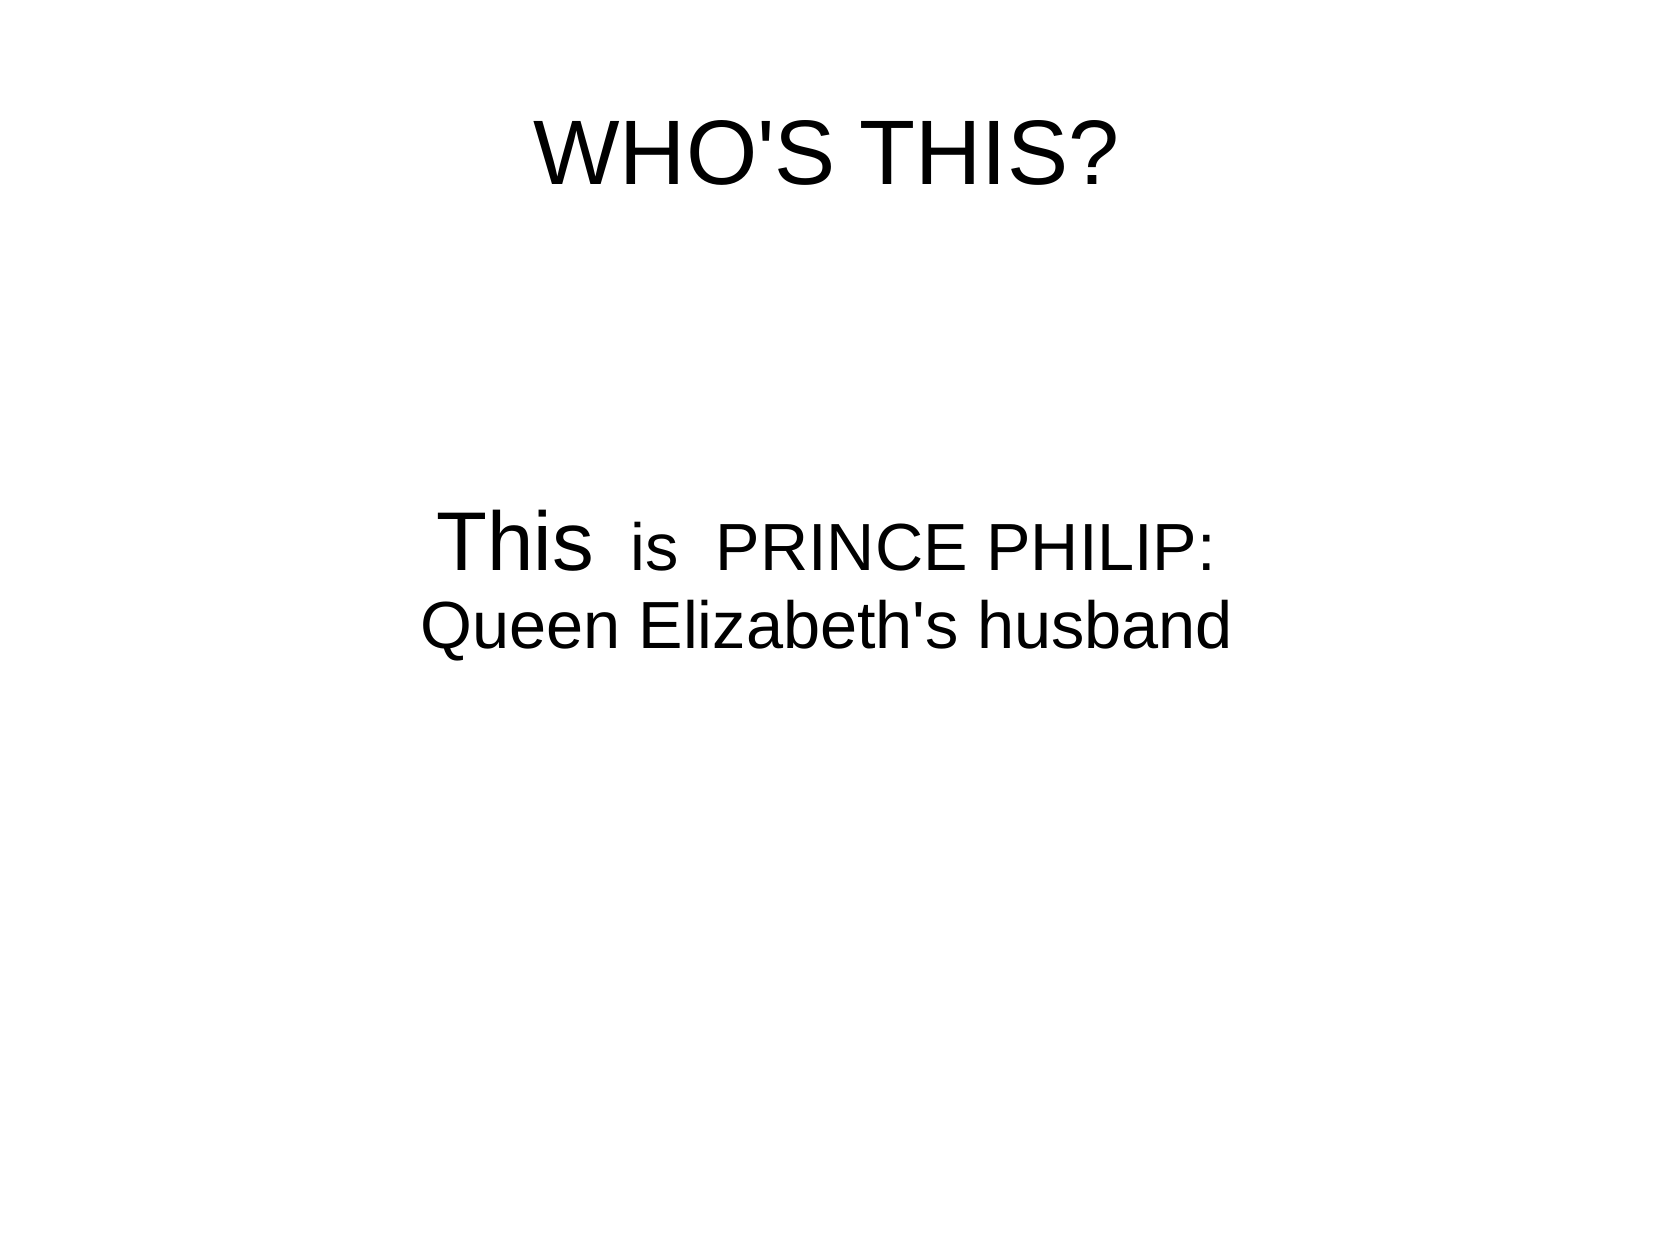

# This is PRINCE PHILIP:
Queen Elizabeth's husband
WHO'S THIS?